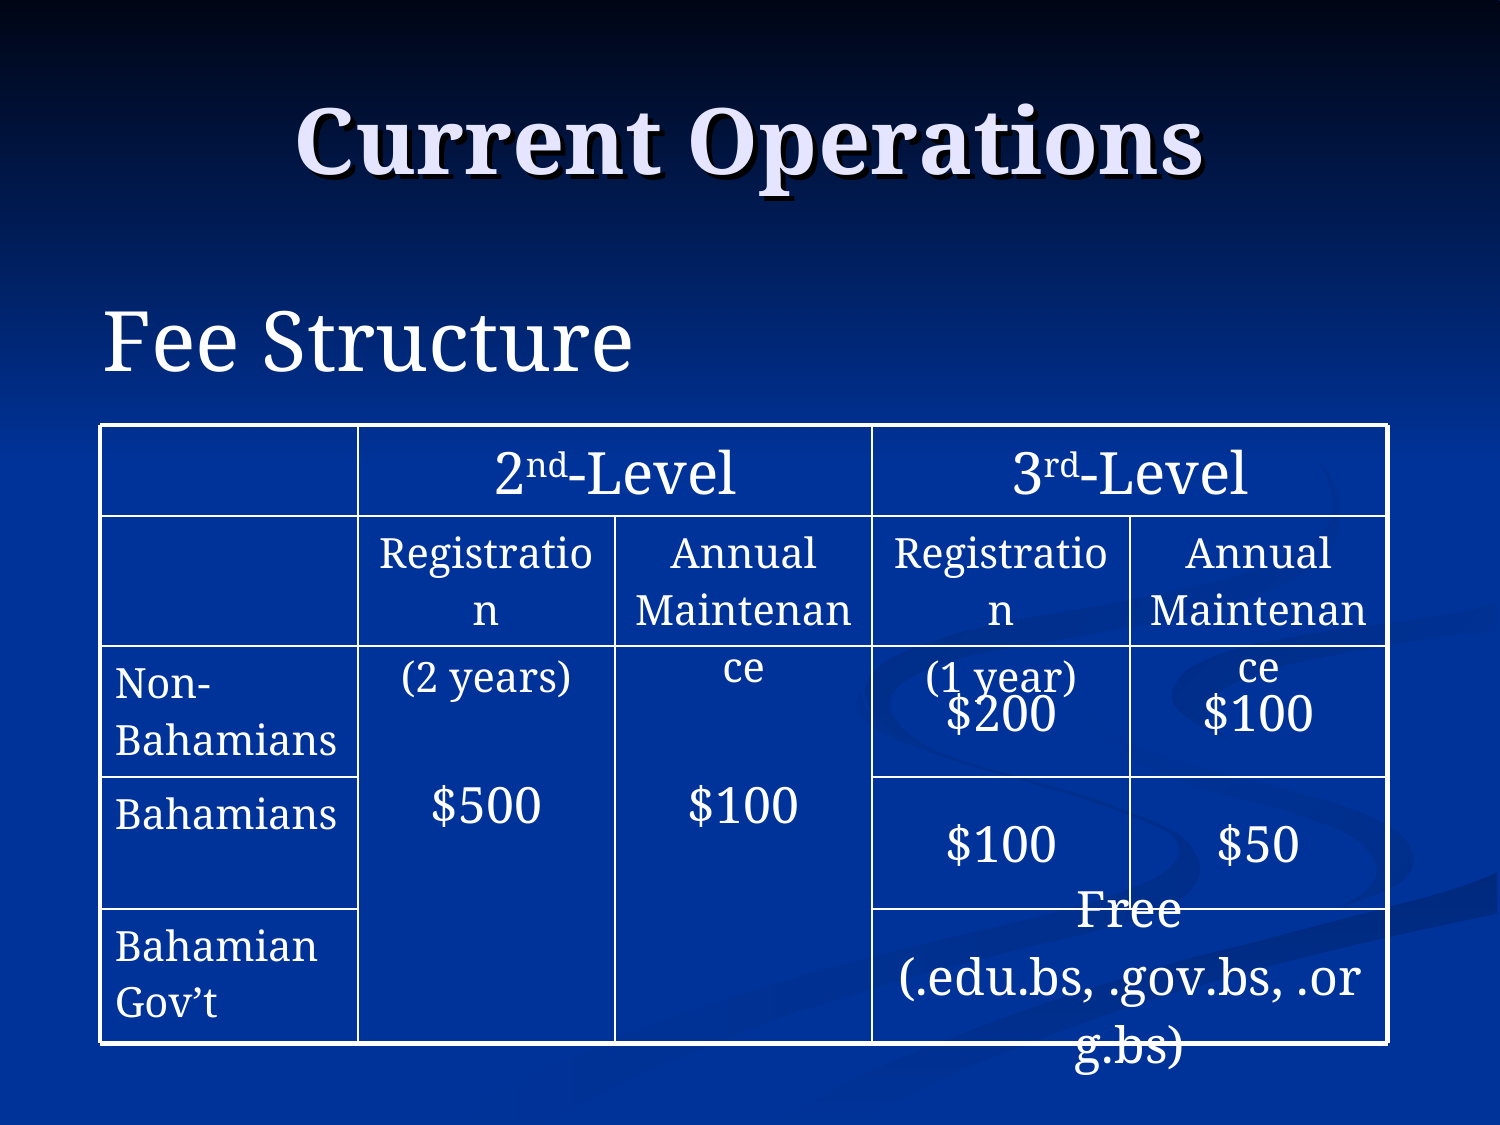

# Current Operations
Fee Structure
2nd-Level
3rd-Level
Registration
(2 years)
Annual Maintenance
Registration
(1 year)
Annual Maintenance
Non-Bahamians
$500
$100
$200
$100
Bahamians
$100
$50
Bahamian Gov’t
Free (.edu.bs, .gov.bs, .org.bs)